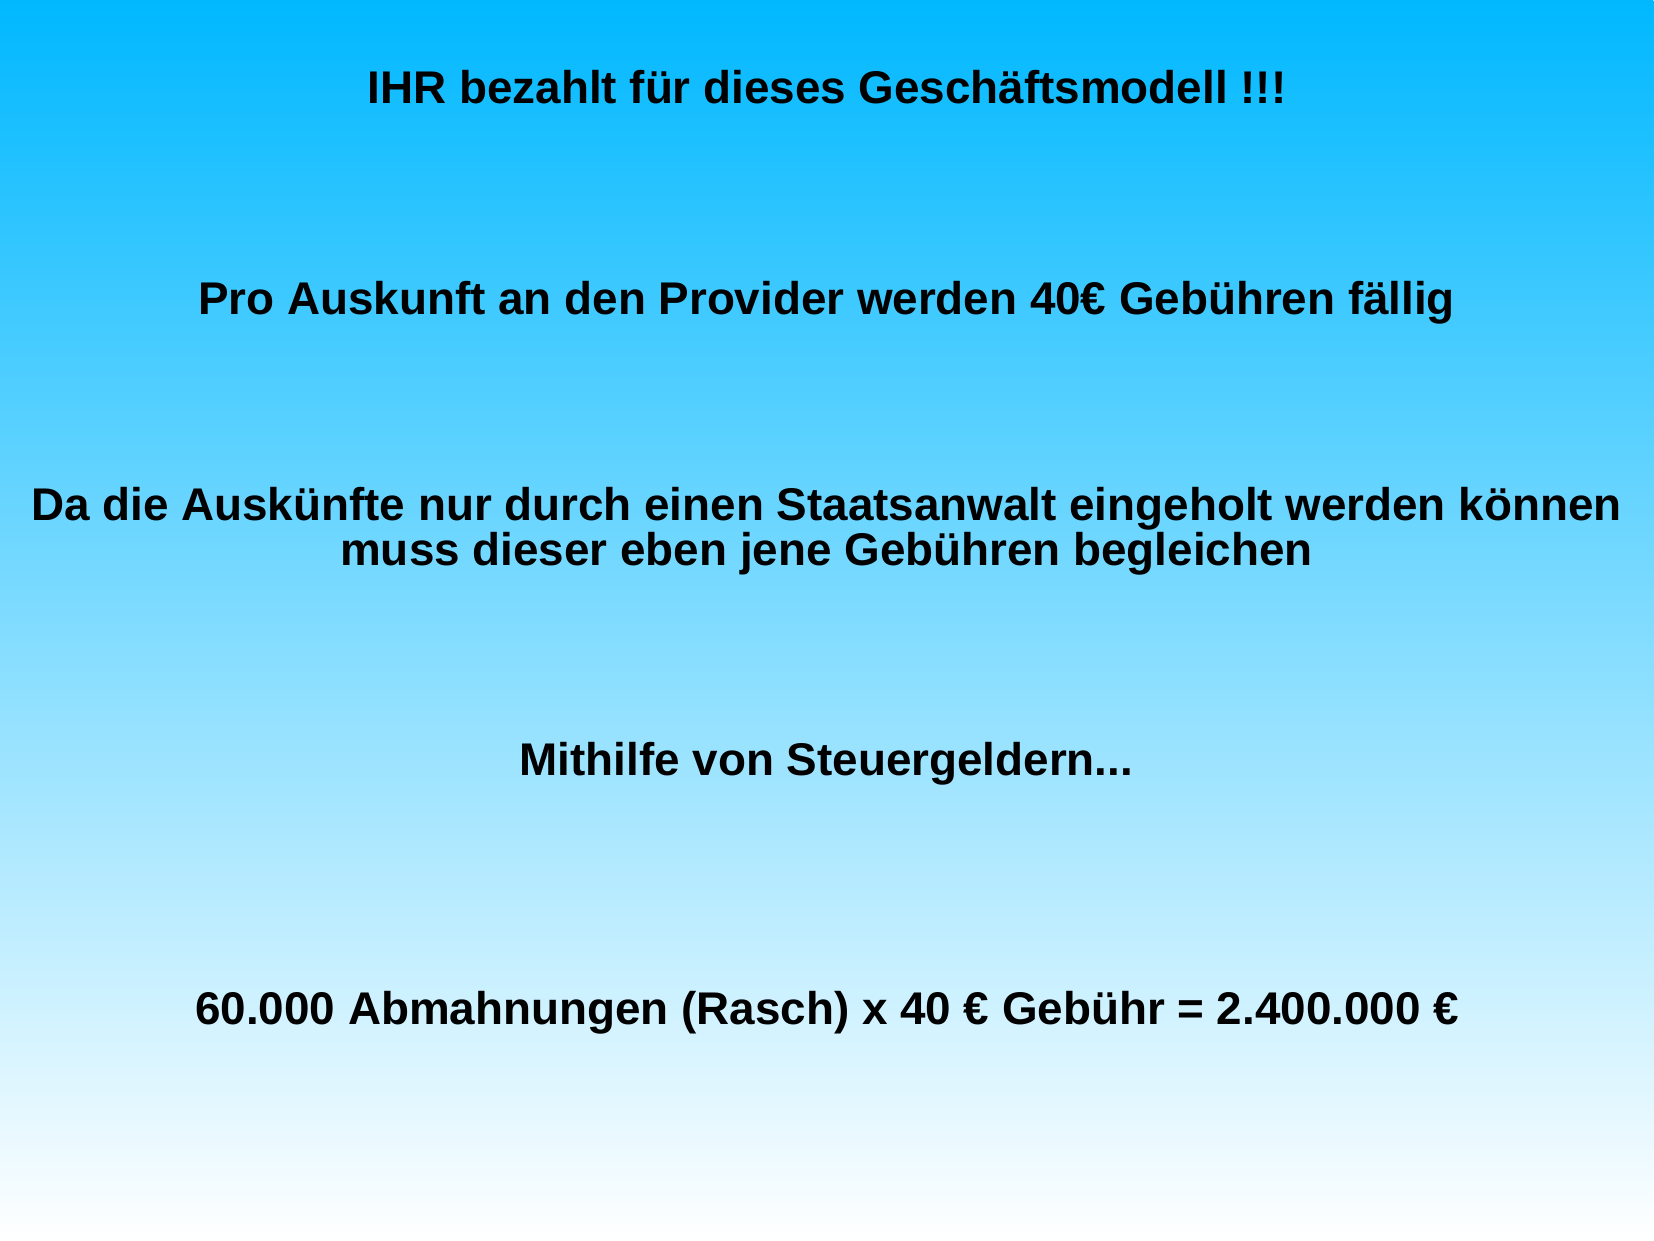

IHR bezahlt für dieses Geschäftsmodell !!!
Pro Auskunft an den Provider werden 40€ Gebühren fällig
Da die Auskünfte nur durch einen Staatsanwalt eingeholt werden können
muss dieser eben jene Gebühren begleichen
Mithilfe von Steuergeldern...
60.000 Abmahnungen (Rasch) x 40 € Gebühr = 2.400.000 €